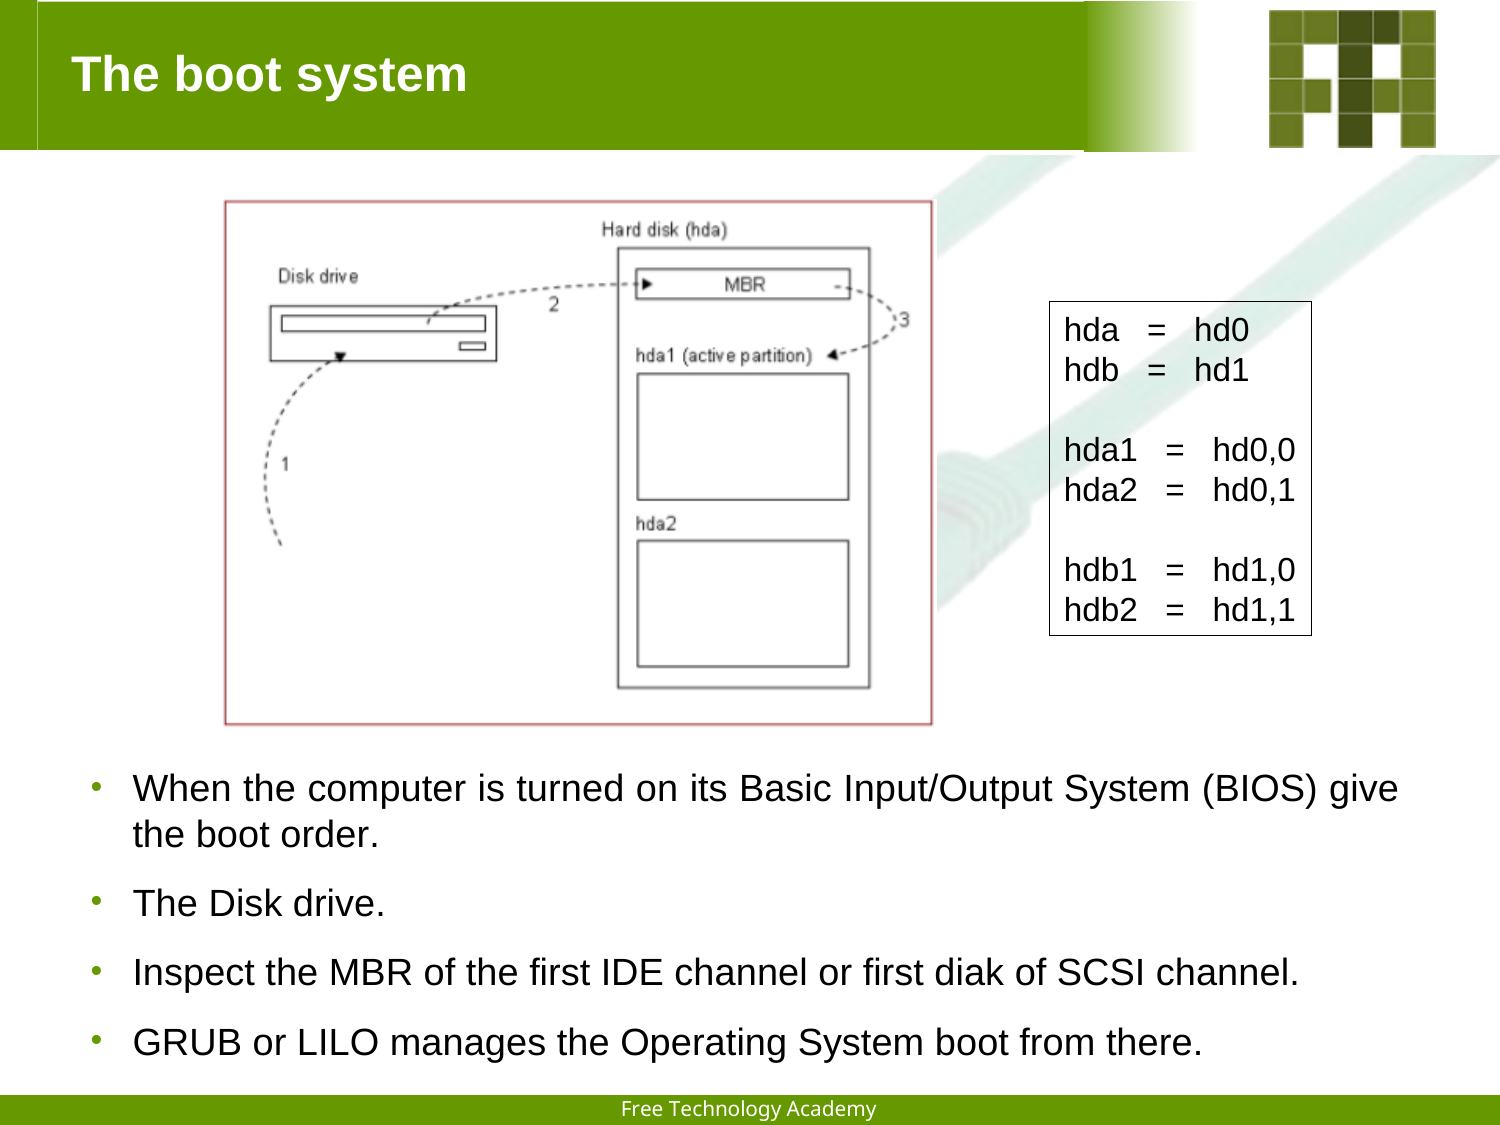

# The boot system
hda = hd0
hdb = hd1
hda1 = hd0,0
hda2 = hd0,1
hdb1 = hd1,0
hdb2 = hd1,1
When the computer is turned on its Basic Input/Output System (BIOS) give the boot order.
The Disk drive.
Inspect the MBR of the first IDE channel or first diak of SCSI channel.
GRUB or LILO manages the Operating System boot from there.